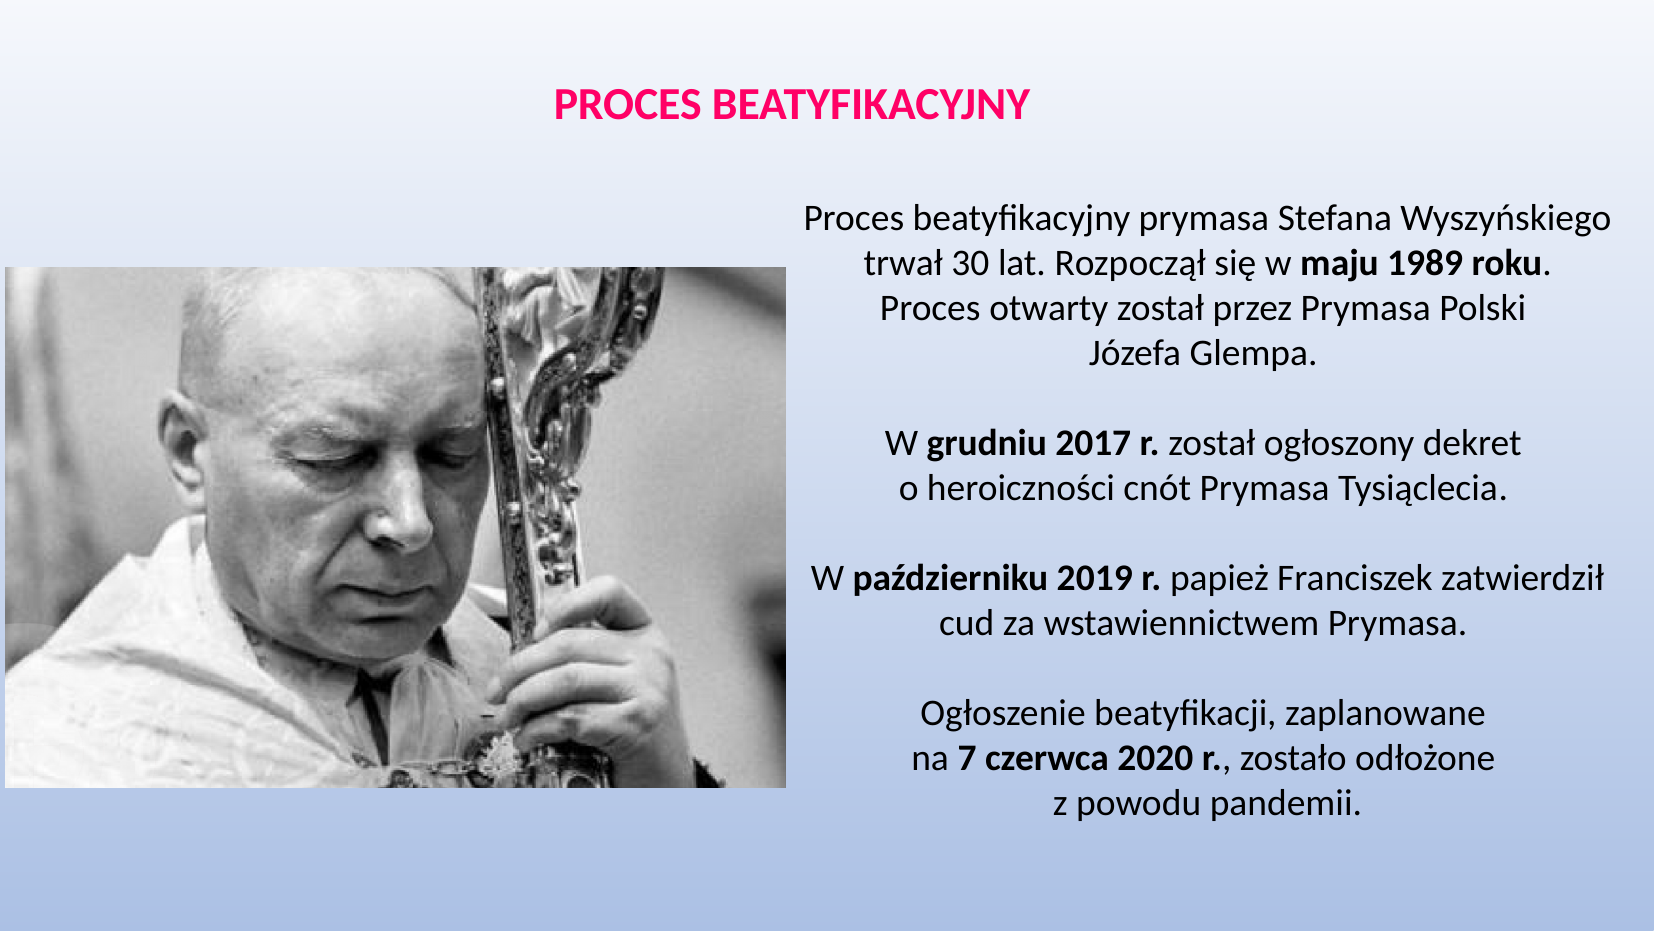

PROCES BEATYFIKACYJNY
Proces beatyfikacyjny prymasa Stefana Wyszyńskiego trwał 30 lat. Rozpoczął się w maju 1989 roku.
Proces otwarty został przez Prymasa Polski
Józefa Glempa.
W grudniu 2017 r. został ogłoszony dekret
o heroiczności cnót Prymasa Tysiąclecia.
W październiku 2019 r. papież Franciszek zatwierdził
cud za wstawiennictwem Prymasa.
Ogłoszenie beatyfikacji, zaplanowane
na 7 czerwca 2020 r., zostało odłożone
z powodu pandemii.